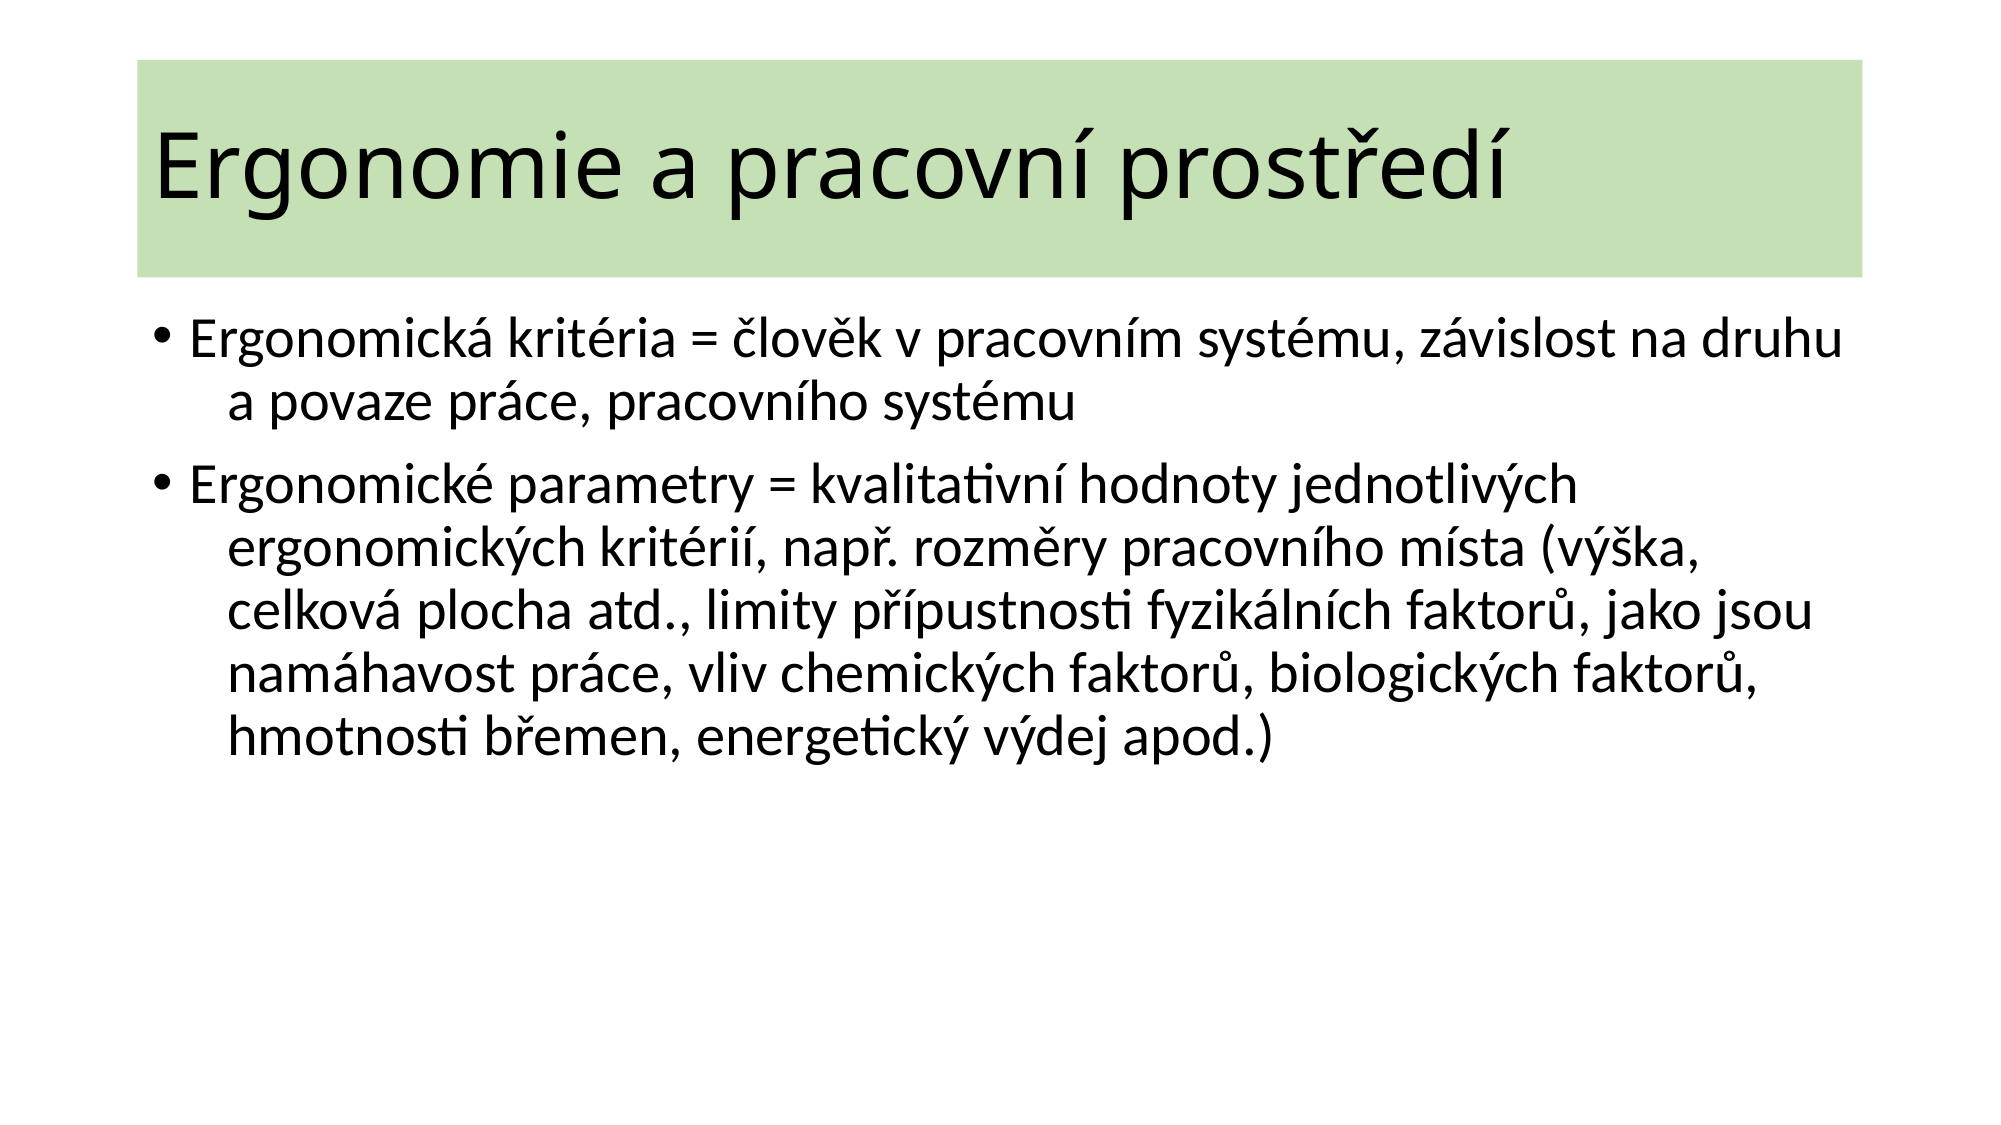

# Ergonomie a pracovní prostředí
Ergonomická kritéria = člověk v pracovním systému, závislost na druhu a povaze práce, pracovního systému
Ergonomické parametry = kvalitativní hodnoty jednotlivých ergonomických kritérií, např. rozměry pracovního místa (výška, celková plocha atd., limity přípustnosti fyzikálních faktorů, jako jsou namáhavost práce, vliv chemických faktorů, biologických faktorů, hmotnosti břemen, energetický výdej apod.)